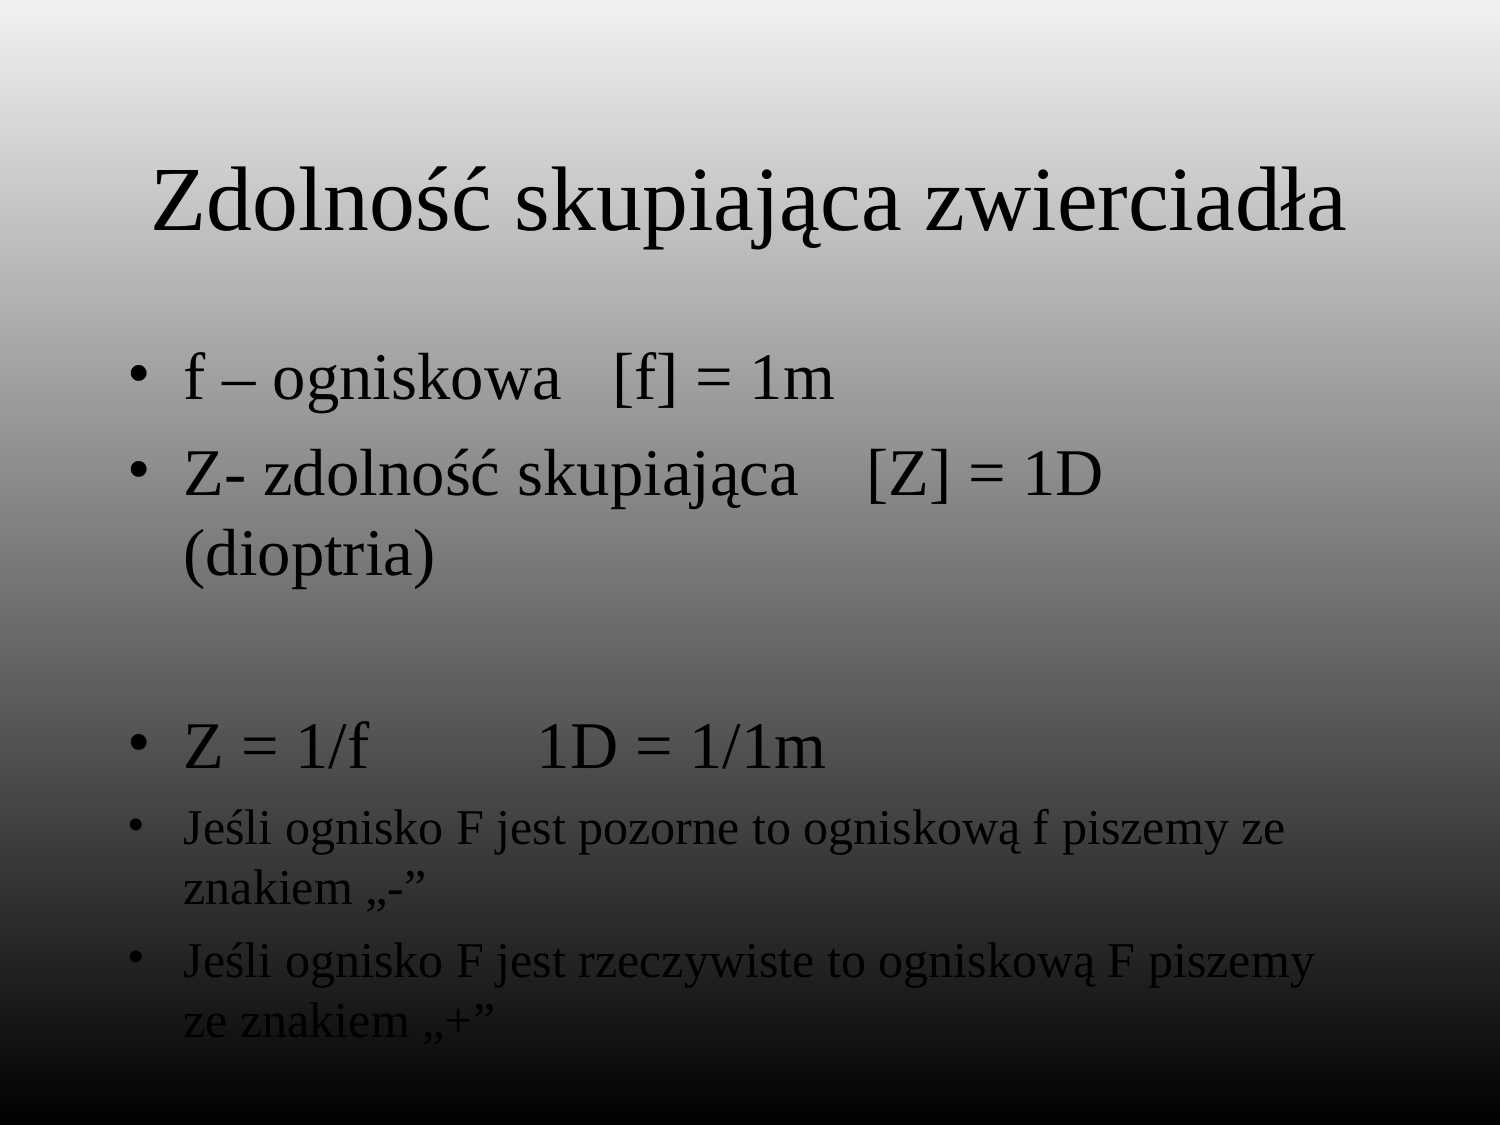

Zdolność skupiająca zwierciadła
f – ogniskowa [f] = 1m
Z- zdolność skupiająca [Z] = 1D (dioptria)
Z = 1/f 1D = 1/1m
Jeśli ognisko F jest pozorne to ogniskową f piszemy ze znakiem „-”
Jeśli ognisko F jest rzeczywiste to ogniskową F piszemy ze znakiem „+”